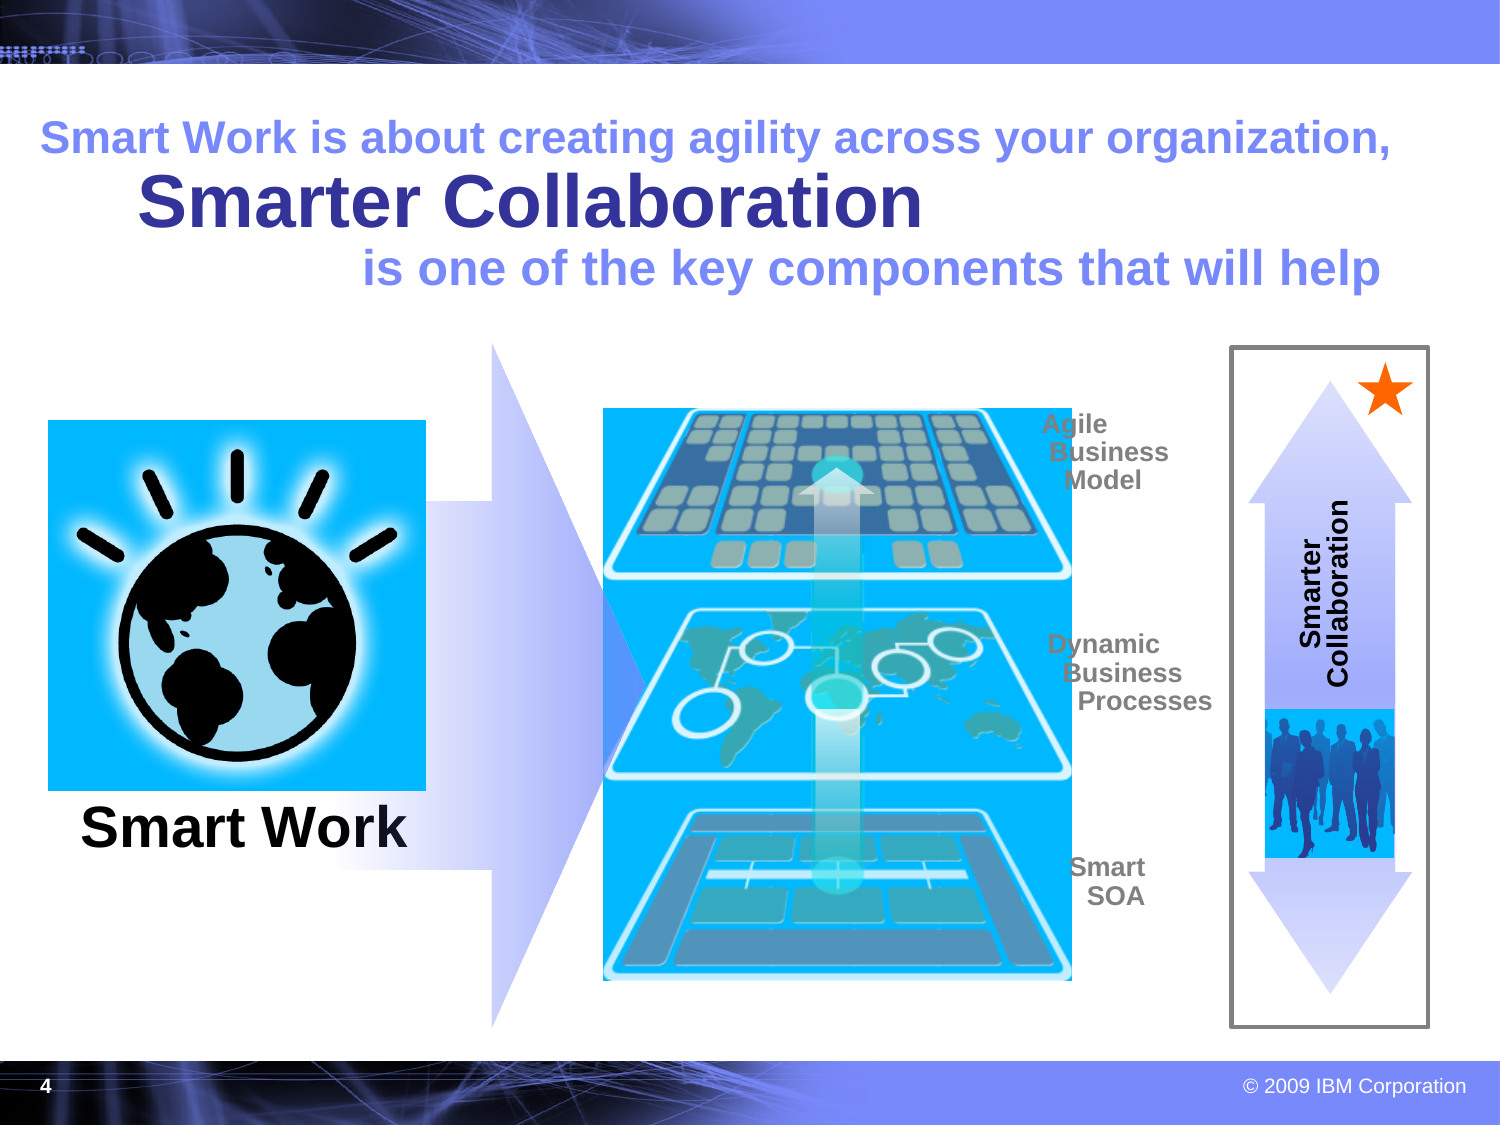

Smart Work is about creating agility across your organization, Smarter Collaboration
 is one of the key components that will help
Agile
 Business
 Model
Smarter
Collaboration
Dynamic
 Business
 Processes
Smart Work
Smart
SOA
4